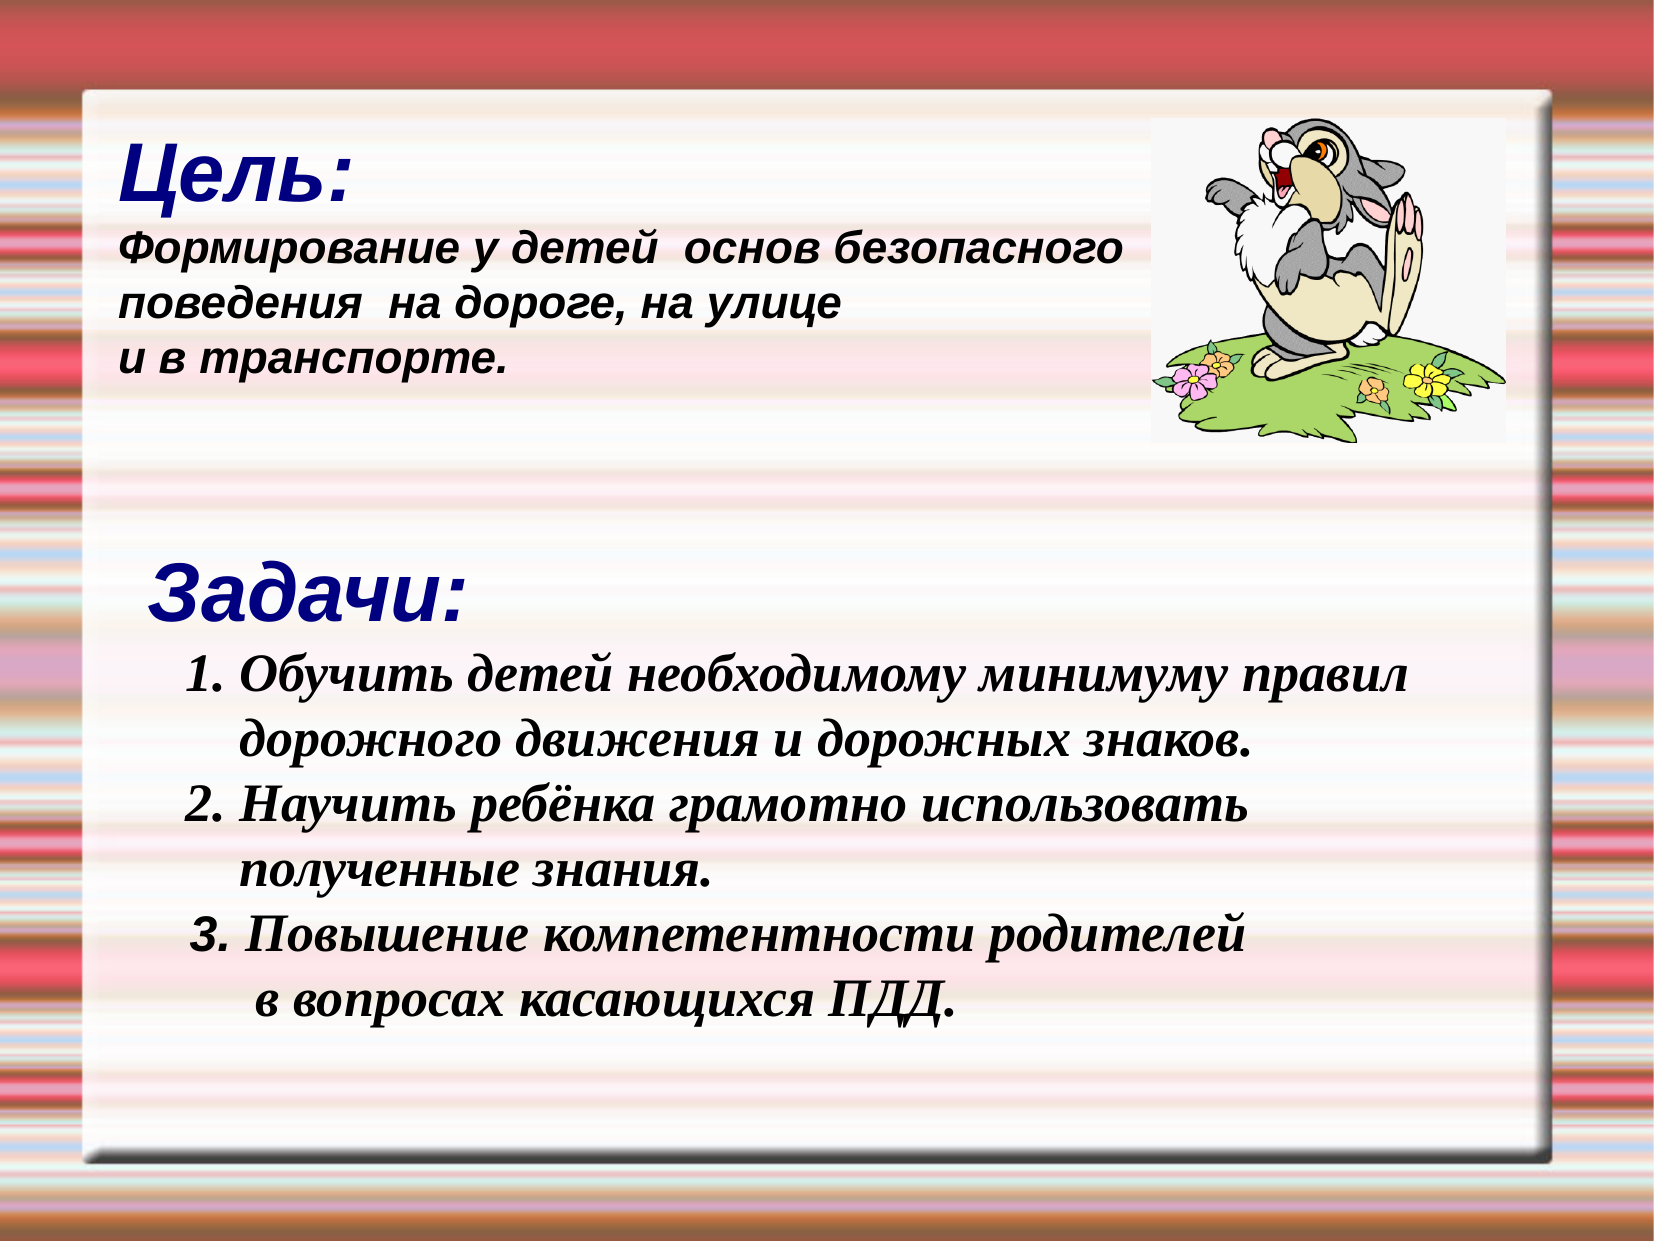

Цель:
Формирование у детей основ безопасного поведения на дороге, на улице
и в транспорте.
Задачи:
1. Обучить детей необходимому минимуму правил
 дорожного движения и дорожных знаков.
2. Научить ребёнка грамотно использовать
 полученные знания.
 3. Повышение компетентности родителей
 в вопросах касающихся ПДД.